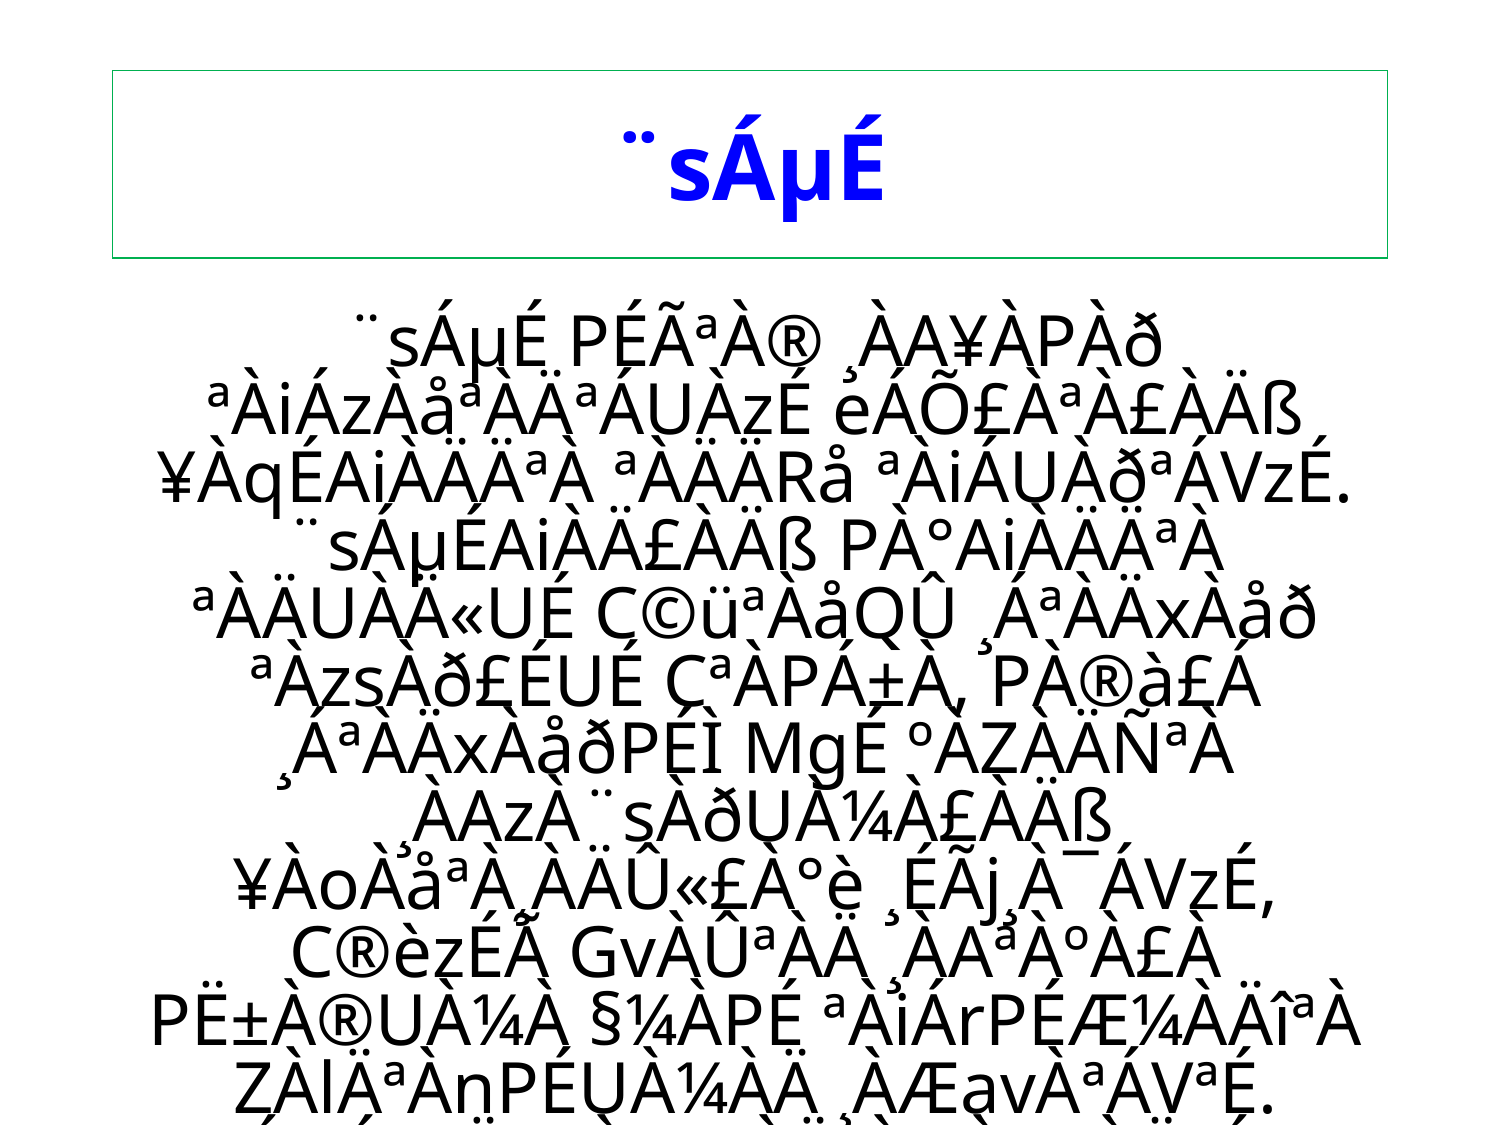

# ¨sÁµÉ
¨sÁµÉ PÉÃªÀ® ¸ÀA¥ÀPÀð ªÀiÁzÀåªÀÄªÁUÀzÉ eÁÕ£ÀªÀ£ÀÄß ¥ÀqÉAiÀÄÄªÀ ªÀÄÄRå ªÀiÁUÀðªÁVzÉ. ¨sÁµÉAiÀÄ£ÀÄß PÀ°AiÀÄÄªÀ ªÀÄUÀÄ«UÉ C©üªÀåQÛ ¸ÁªÀÄxÀåð ªÀzsÀð£ÉUÉ CªÀPÁ±À, PÀ®à£Á ¸ÁªÀÄxÀåðPÉÌ MgÉ ºÀZÀÄÑªÀ ¸ÀAzÀ¨sÀðUÀ¼À£ÀÄß ¥ÀoÀåªÀ¸ÀÄÛ«£À°è ¸ÉÃj¸À¯ÁVzÉ, C®èzÉÃ GvÀÛªÀÄ ¸ÀAªÀºÀ£À PË±À®UÀ¼À §¼ÀPÉ ªÀiÁrPÉÆ¼ÀÄîªÀ ZÀlÄªÀnPÉUÀ¼ÀÄ ¸ÀÆavÀªÁVªÉ. vÁ¼Éä¬ÄAzÀ D°¸ÀÄªÀ, ¸ÀàµÀÖªÁV ªÀåPÀÛ¥Àr¸ÀÄªÀ, ¸À¤ßªÉÃ±ÀUÀ¼À£ÀÄß CxÀðªÀiÁrPÉÆ¼ÀÄîªÀ ZÀlÄªÀnPÉUÀ¼À£ÀÄß C¼ÀªÀr¸À¯ÁVzÉ.